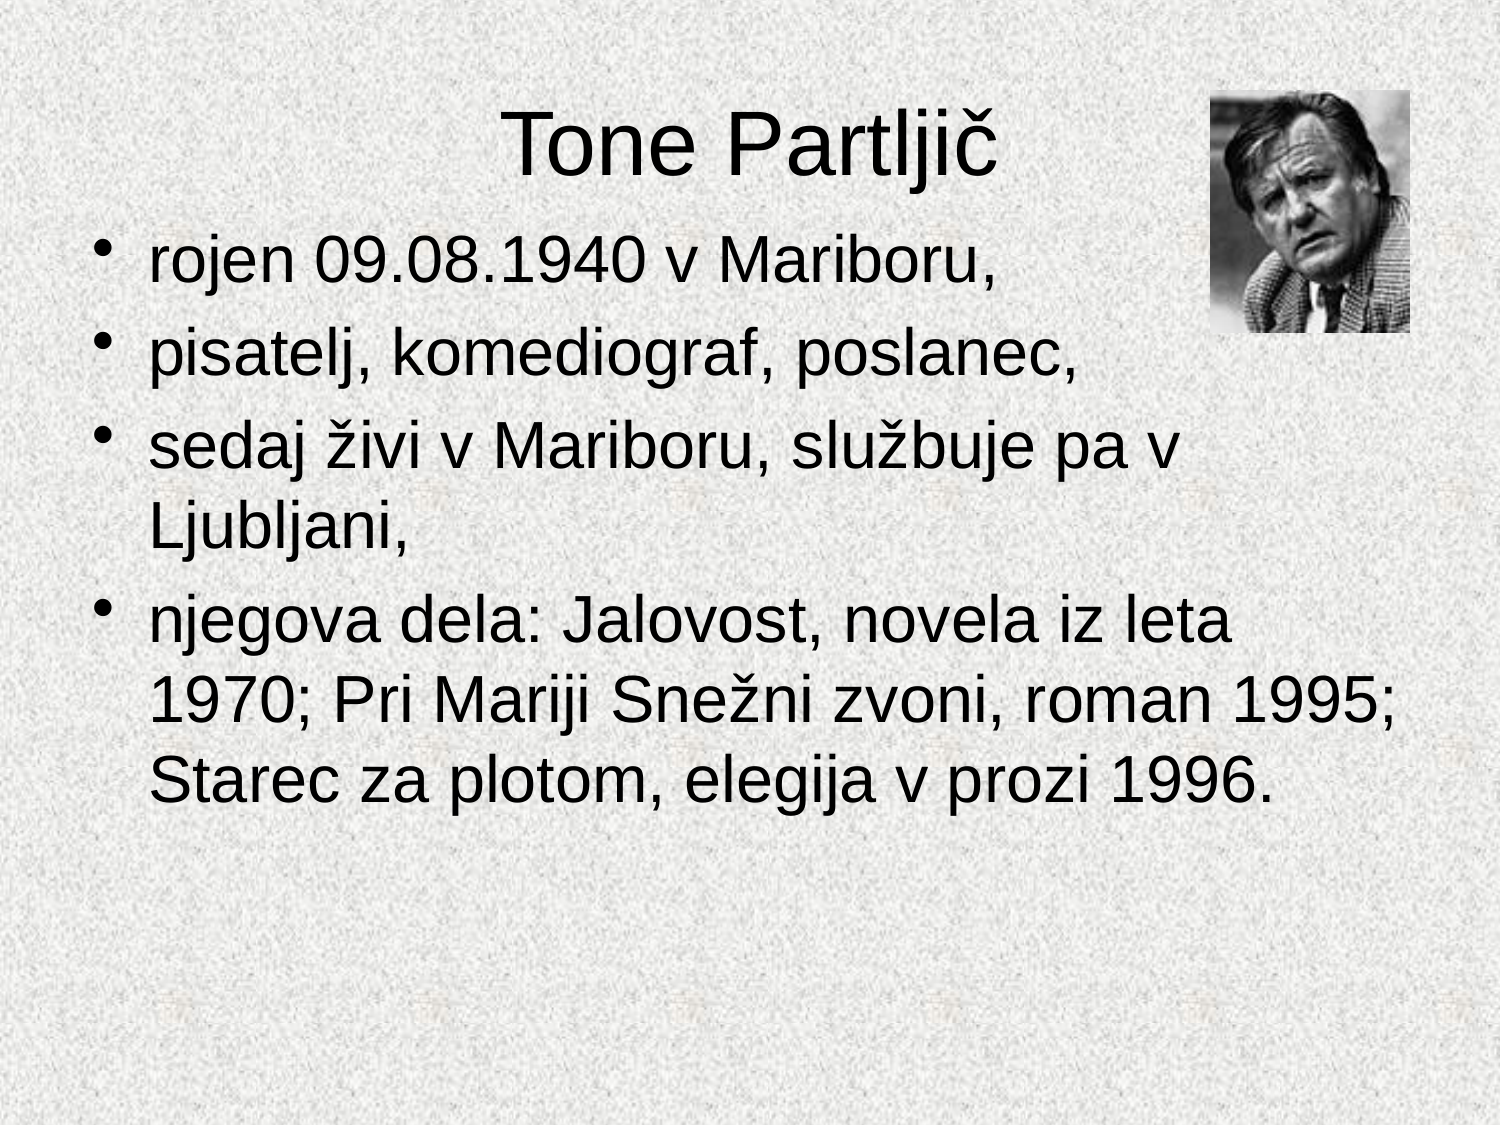

# Tone Partljič
rojen 09.08.1940 v Mariboru,
pisatelj, komediograf, poslanec,
sedaj živi v Mariboru, službuje pa v Ljubljani,
njegova dela: Jalovost, novela iz leta 1970; Pri Mariji Snežni zvoni, roman 1995; Starec za plotom, elegija v prozi 1996.